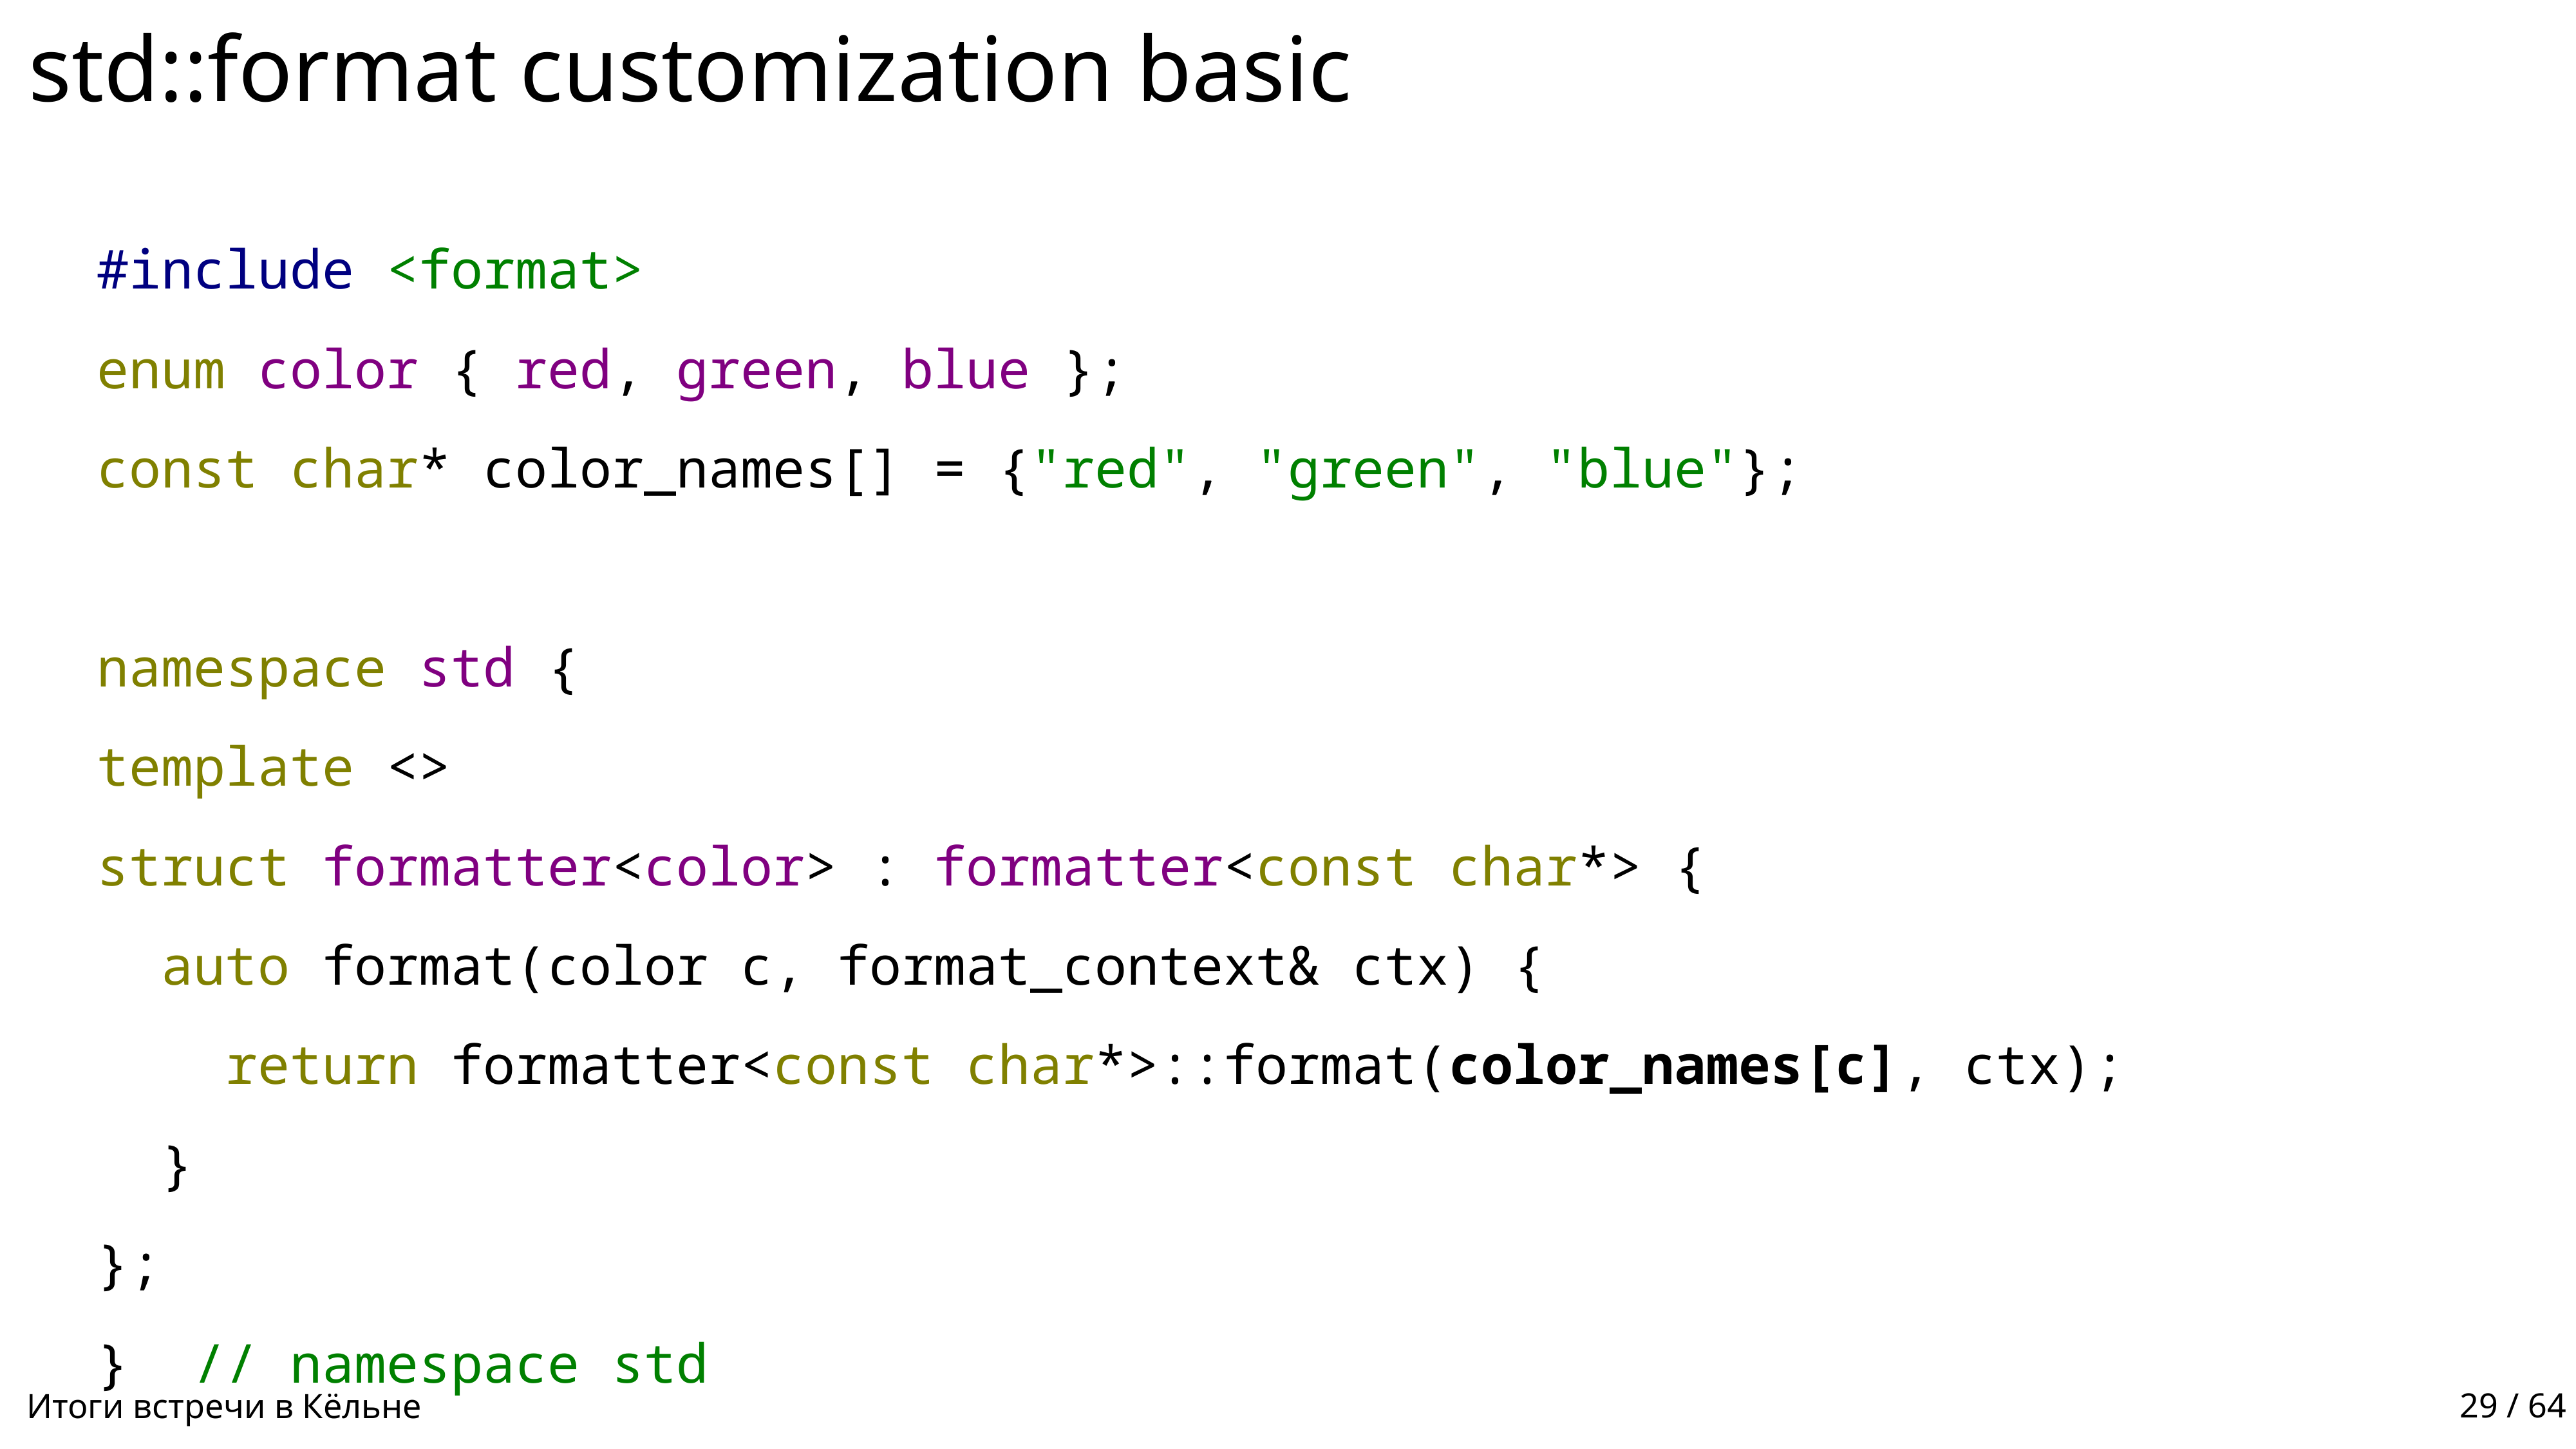

# std::format customization basic
#include <format>
enum color { red, green, blue };
const char* color_names[] = {"red", "green", "blue"};
namespace std {
template <>
struct formatter<color> : formatter<const char*> {
 auto format(color c, format_context& ctx) {
 return formatter<const char*>::format(color_names[c], ctx);
 }
};
} // namespace std
Итоги встречи в Кёльне